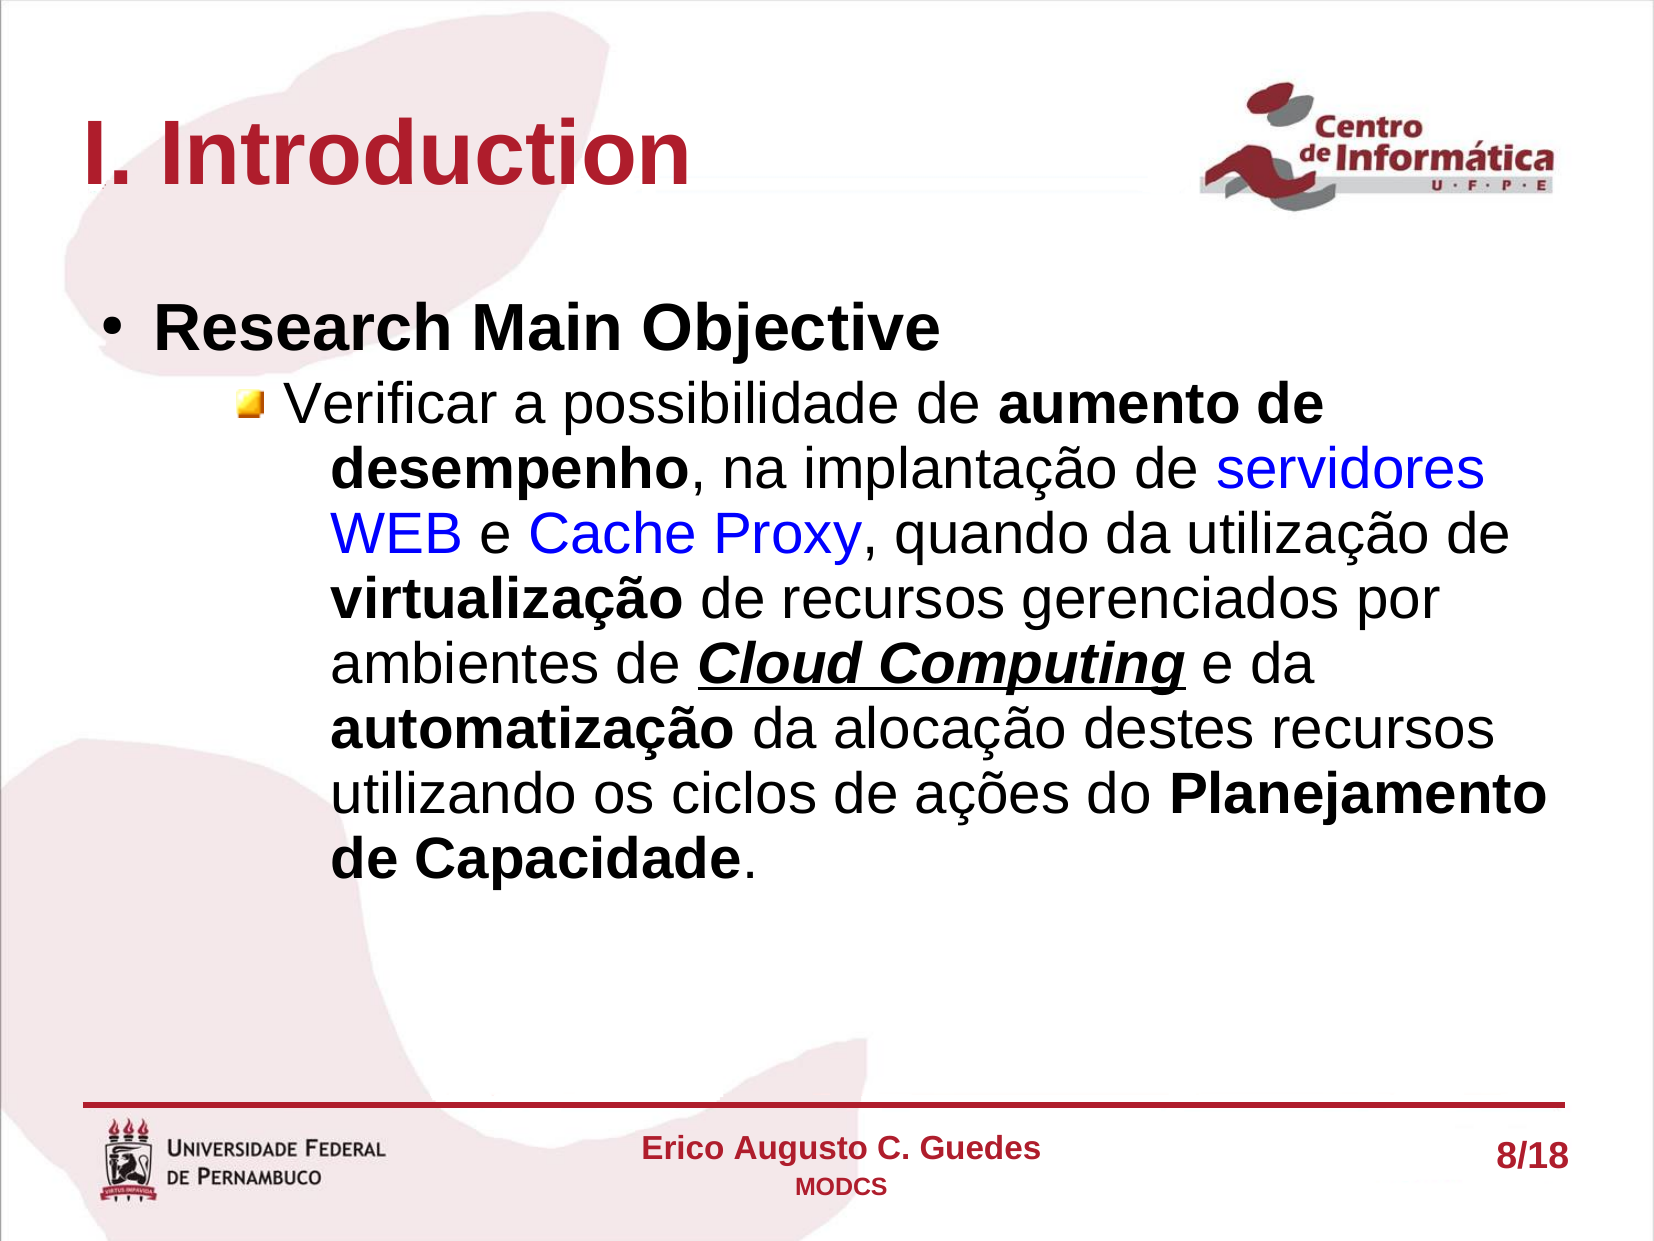

# I. Introduction
Research Main Objective
Verificar a possibilidade de aumento de desempenho, na implantação de servidores WEB e Cache Proxy, quando da utilização de virtualização de recursos gerenciados por ambientes de Cloud Computing e da automatização da alocação destes recursos utilizando os ciclos de ações do Planejamento de Capacidade.